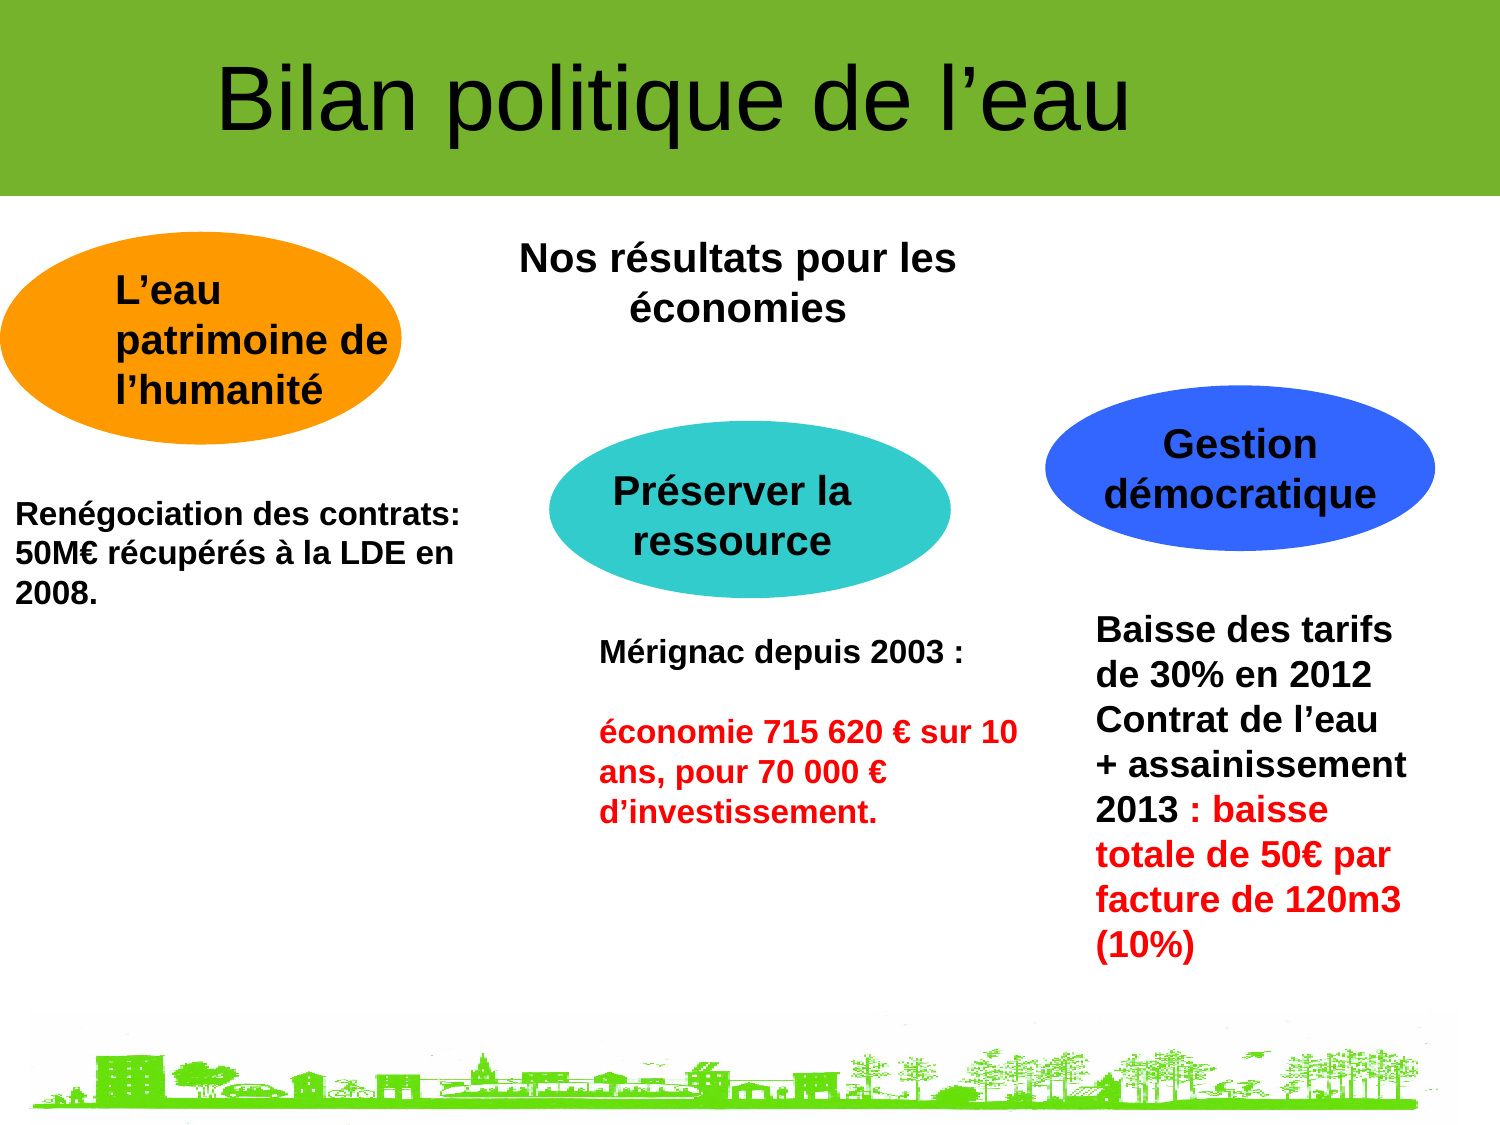

# Bilan politique de l’eau
Nos résultats pour les économies
L’eau patrimoine de l’humanité
Gestion démocratique
Renégociation des contrats:
50M€ récupérés à la LDE en 2008.
Préserver la ressource
Baisse des tarifs de 30% en 2012 Contrat de l’eau + assainissement 2013 : baisse totale de 50€ par facture de 120m3 (10%)
Mérignac depuis 2003 :
économie 715 620 € sur 10 ans, pour 70 000 € d’investissement.